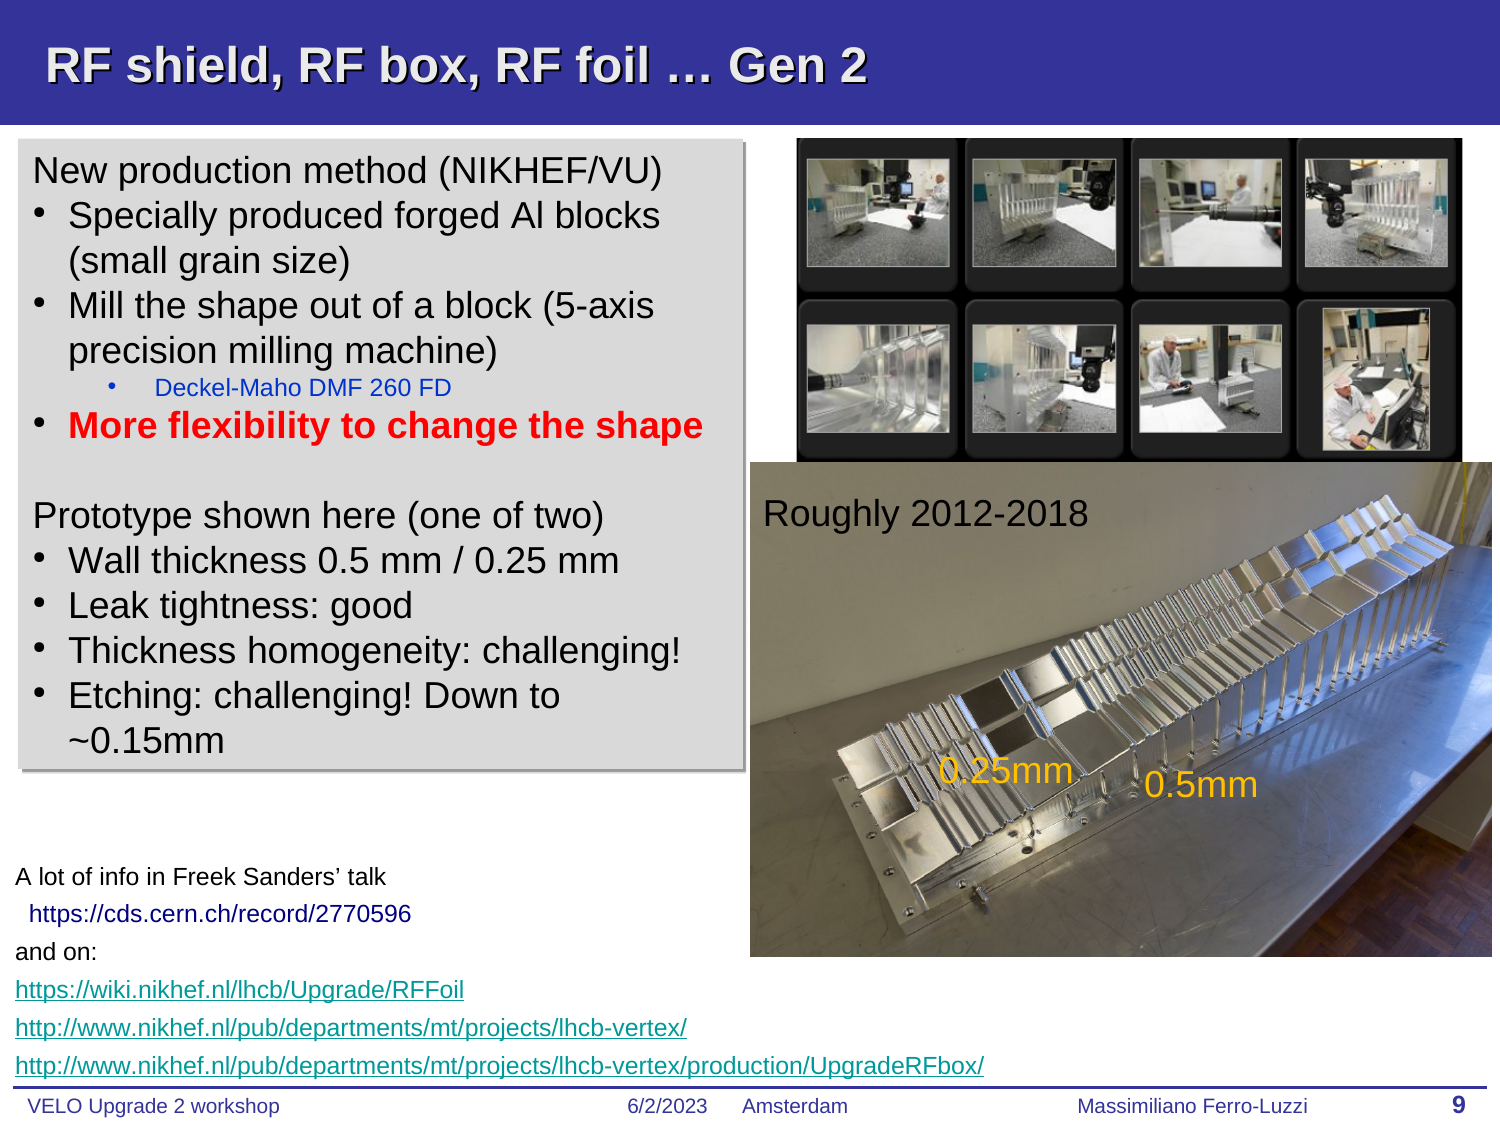

# RF shield, RF box, RF foil … Gen 2
New production method (NIKHEF/VU)
Specially produced forged Al blocks (small grain size)
Mill the shape out of a block (5-axis precision milling machine)
Deckel-Maho DMF 260 FD
More flexibility to change the shape
Prototype shown here (one of two)
Wall thickness 0.5 mm / 0.25 mm
Leak tightness: good
Thickness homogeneity: challenging!
Etching: challenging! Down to ~0.15mm
Roughly 2012-2018
0.25mm
0.5mm
A lot of info in Freek Sanders’ talk
 https://cds.cern.ch/record/2770596
and on:
https://wiki.nikhef.nl/lhcb/Upgrade/RFFoil
http://www.nikhef.nl/pub/departments/mt/projects/lhcb-vertex/
http://www.nikhef.nl/pub/departments/mt/projects/lhcb-vertex/production/UpgradeRFbox/